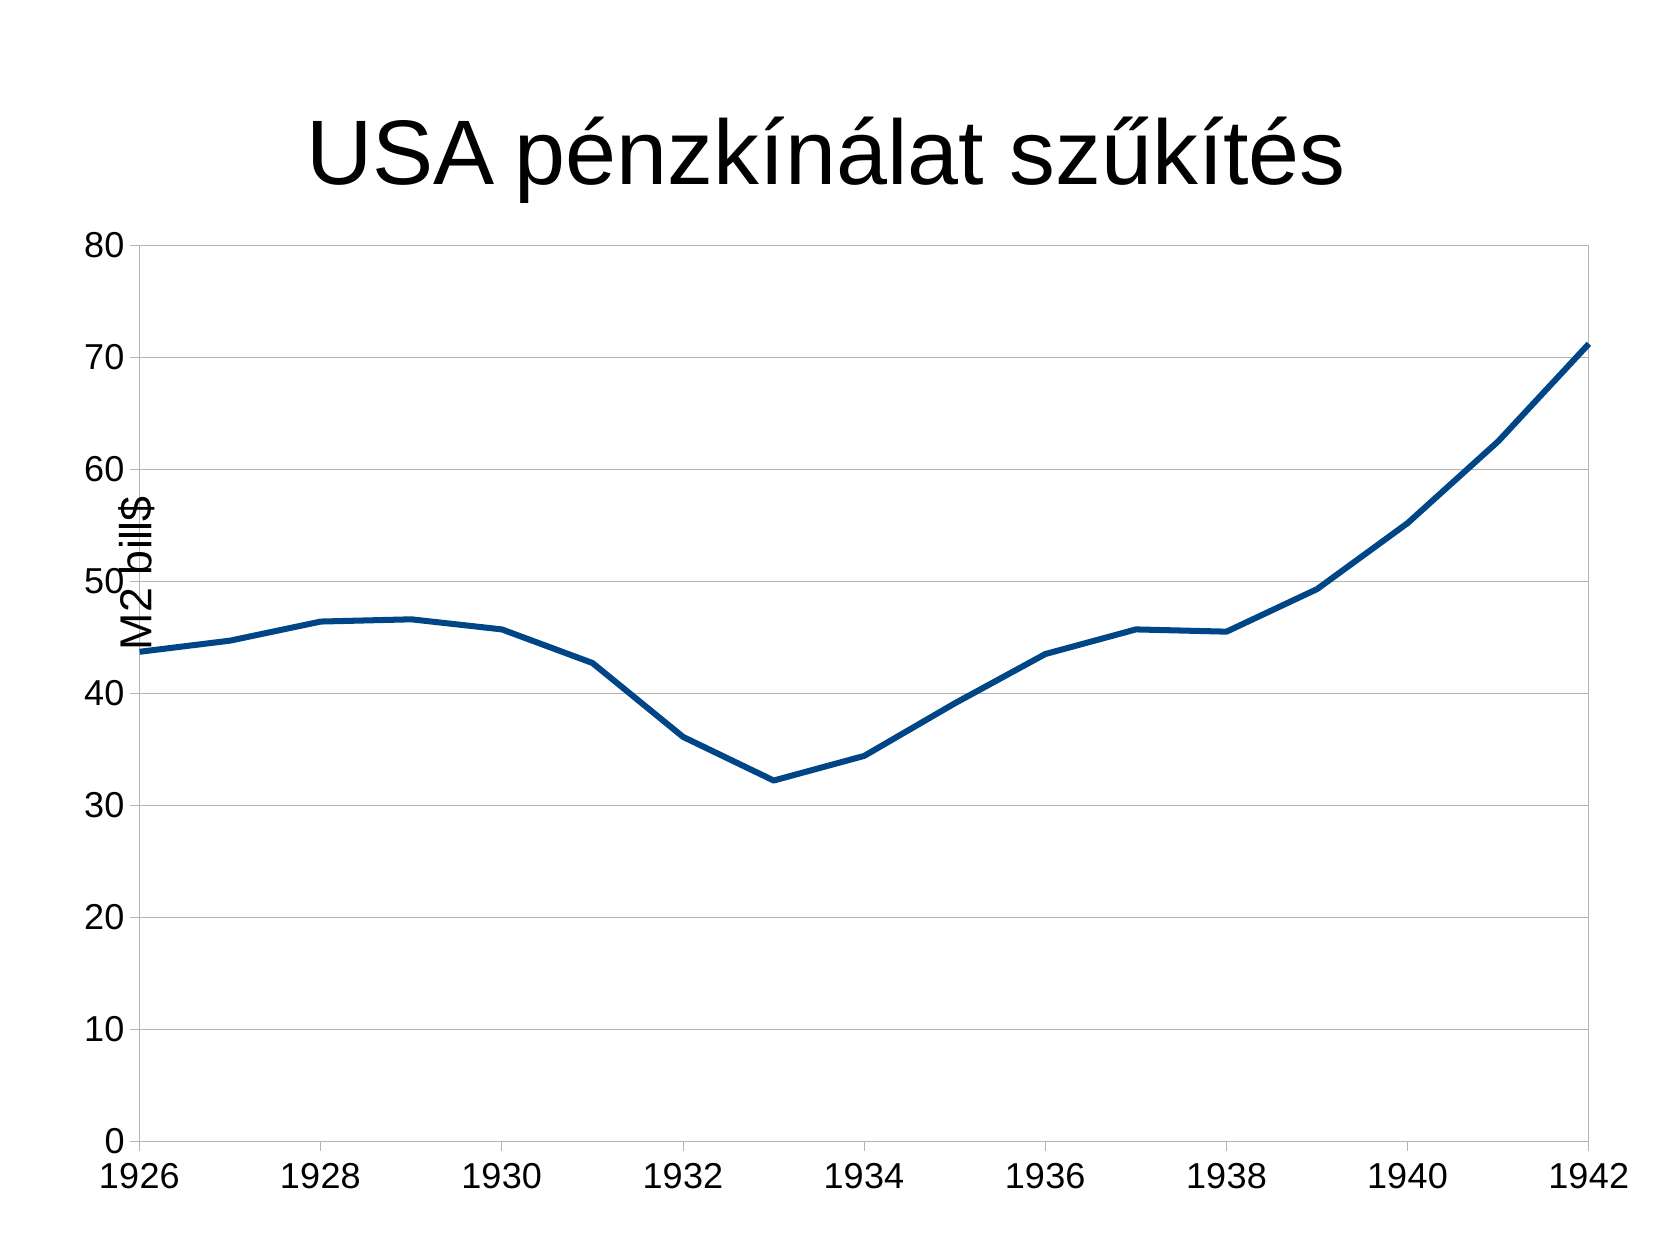

# USA pénzkínálat szűkítés
### Chart
| Category | Column B |
|---|---|